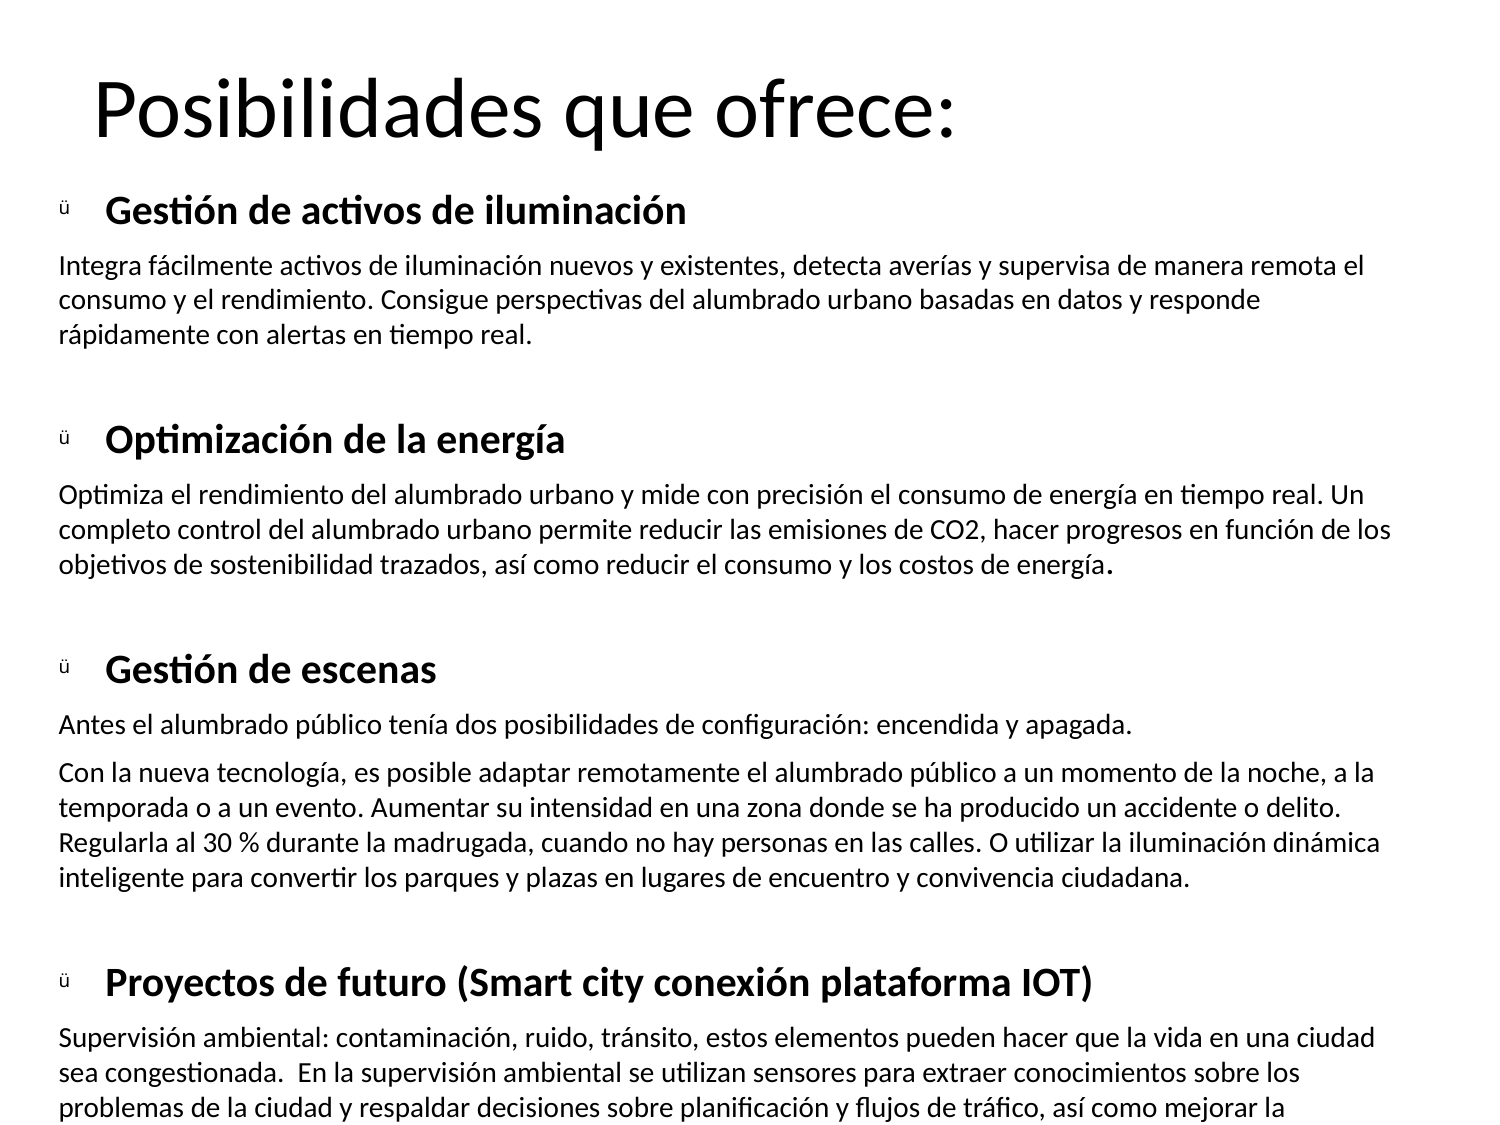

Posibilidades que ofrece:
Gestión de activos de iluminación
Integra fácilmente activos de iluminación nuevos y existentes, detecta averías y supervisa de manera remota el consumo y el rendimiento. Consigue perspectivas del alumbrado urbano basadas en datos y responde rápidamente con alertas en tiempo real.
Optimización de la energía
Optimiza el rendimiento del alumbrado urbano y mide con precisión el consumo de energía en tiempo real. Un completo control del alumbrado urbano permite reducir las emisiones de CO2, hacer progresos en función de los objetivos de sostenibilidad trazados, así como reducir el consumo y los costos de energía.
Gestión de escenas
Antes el alumbrado público tenía dos posibilidades de configuración: encendida y apagada.
Con la nueva tecnología, es posible adaptar remotamente el alumbrado público a un momento de la noche, a la temporada o a un evento. Aumentar su intensidad en una zona donde se ha producido un accidente o delito. Regularla al 30 % durante la madrugada, cuando no hay personas en las calles. O utilizar la iluminación dinámica inteligente para convertir los parques y plazas en lugares de encuentro y convivencia ciudadana.
Proyectos de futuro (Smart city conexión plataforma IOT)
Supervisión ambiental: contaminación, ruido, tránsito, estos elementos pueden hacer que la vida en una ciudad sea congestionada. En la supervisión ambiental se utilizan sensores para extraer conocimientos sobre los problemas de la ciudad y respaldar decisiones sobre planificación y flujos de tráfico, así como mejorar la habitabilidad de la ciudad mediante la plataformas IOT. Esto permite agregar sensores que monitorean el sentir de la ciudad.